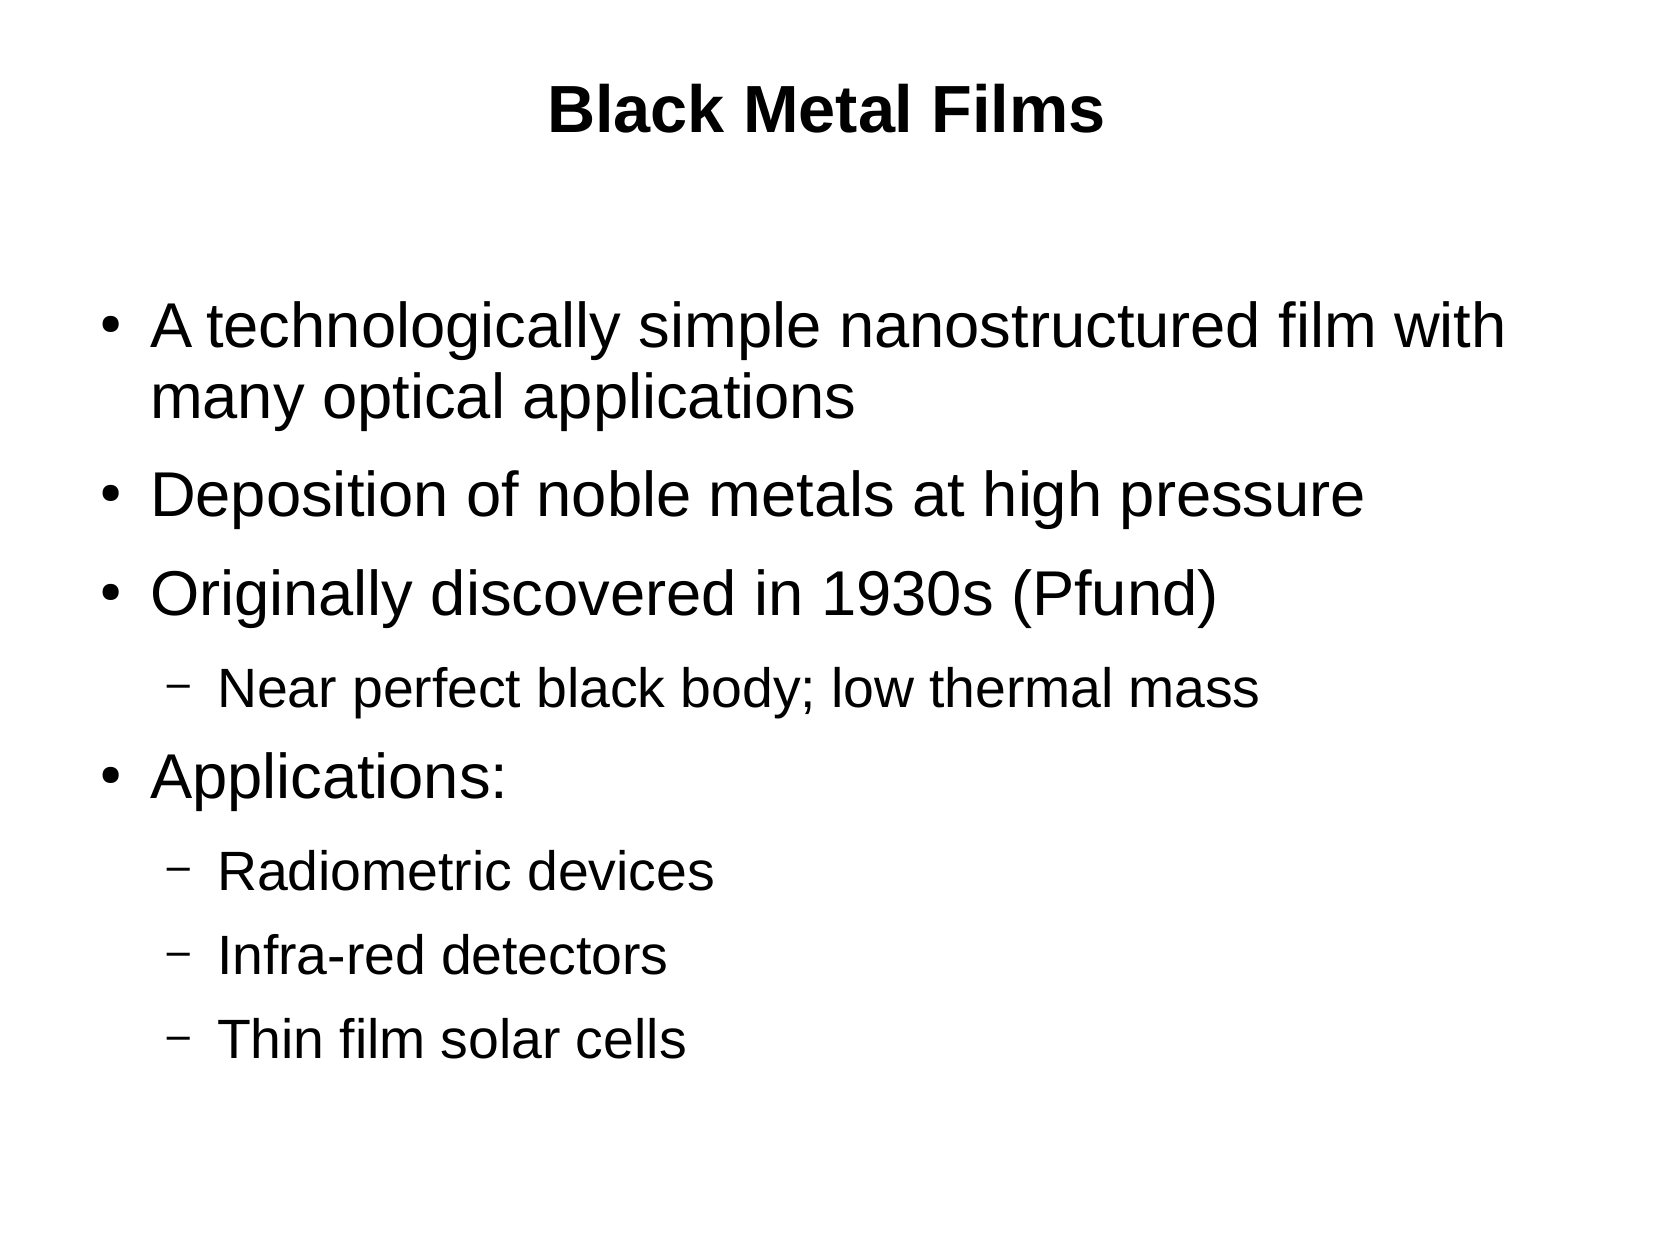

# Black Metal Films
A technologically simple nanostructured film with many optical applications
Deposition of noble metals at high pressure
Originally discovered in 1930s (Pfund)
Near perfect black body; low thermal mass
Applications:
Radiometric devices
Infra-red detectors
Thin film solar cells